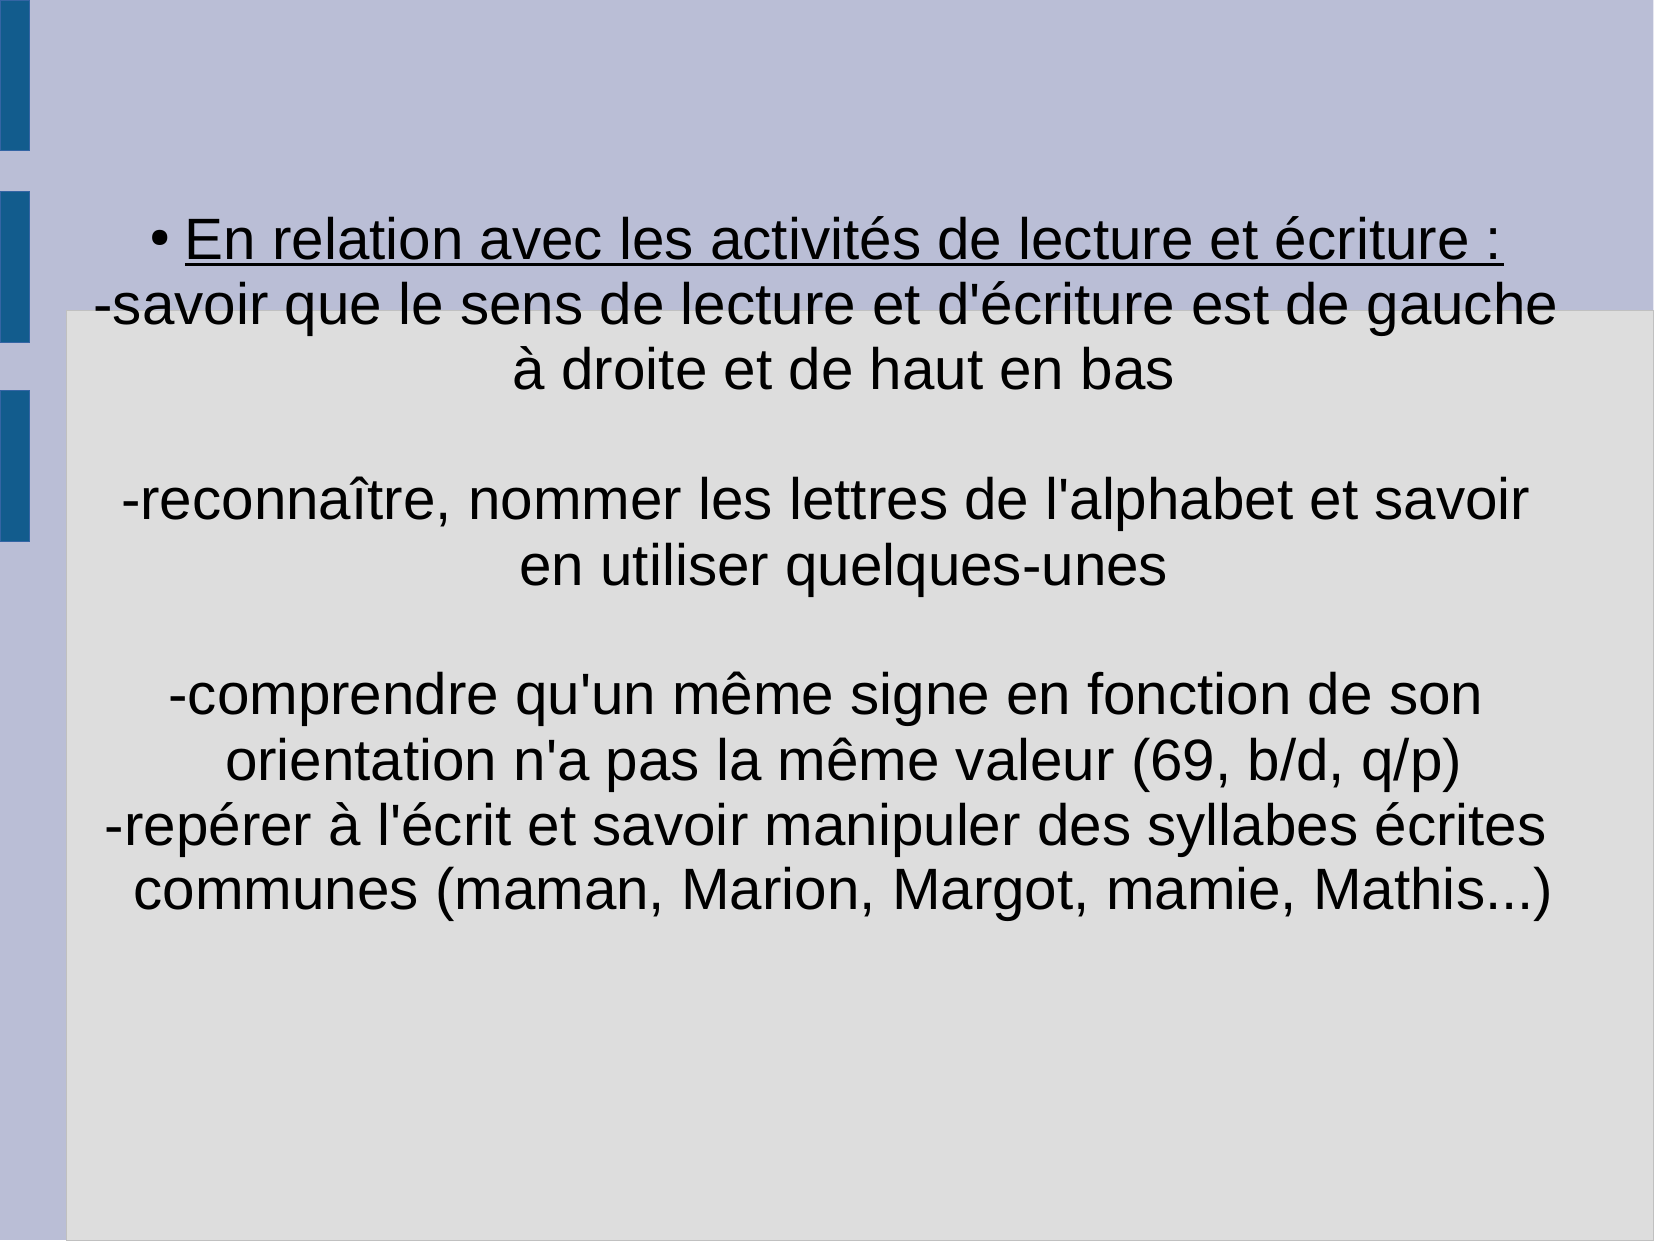

# En relation avec les activités de lecture et écriture :
-savoir que le sens de lecture et d'écriture est de gauche à droite et de haut en bas
-reconnaître, nommer les lettres de l'alphabet et savoir en utiliser quelques-unes
-comprendre qu'un même signe en fonction de son orientation n'a pas la même valeur (69, b/d, q/p)
-repérer à l'écrit et savoir manipuler des syllabes écrites communes (maman, Marion, Margot, mamie, Mathis...)